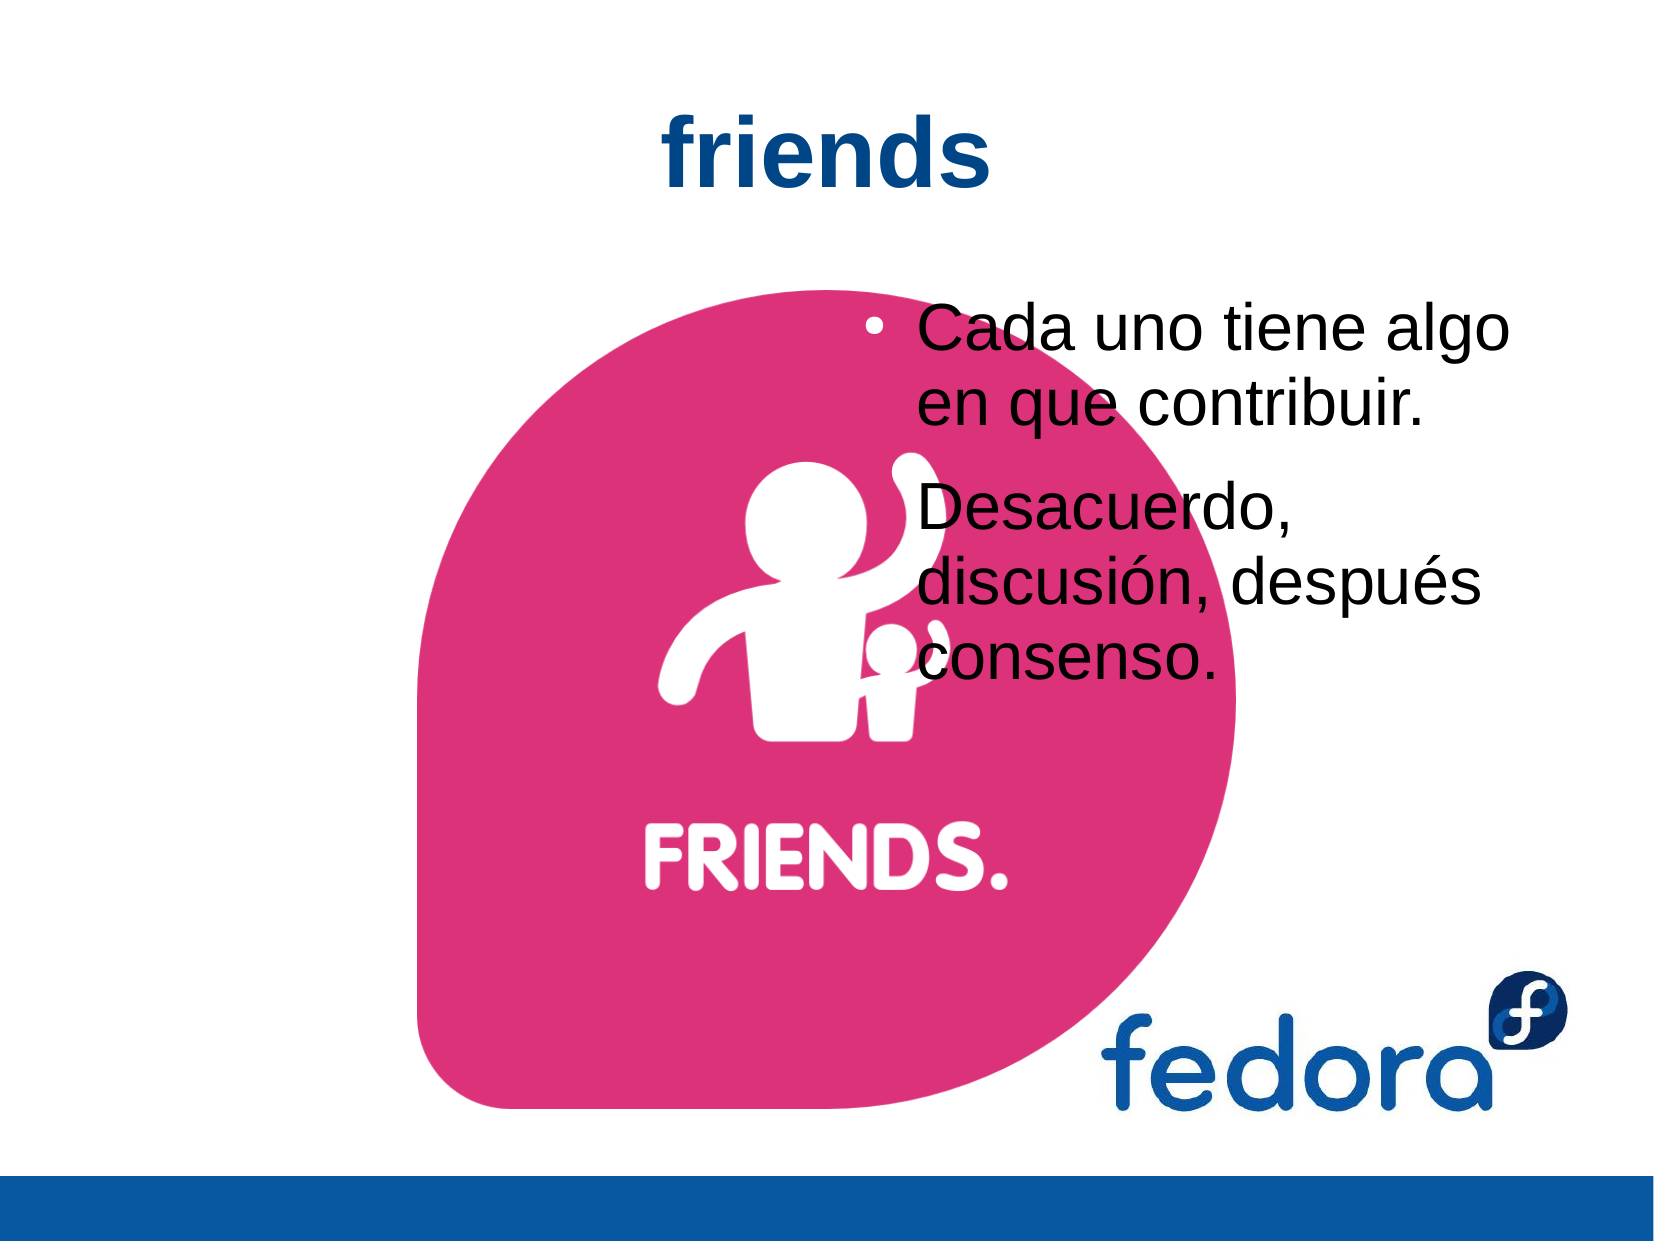

# friends
Cada uno tiene algo en que contribuir.
Desacuerdo, discusión, después consenso.